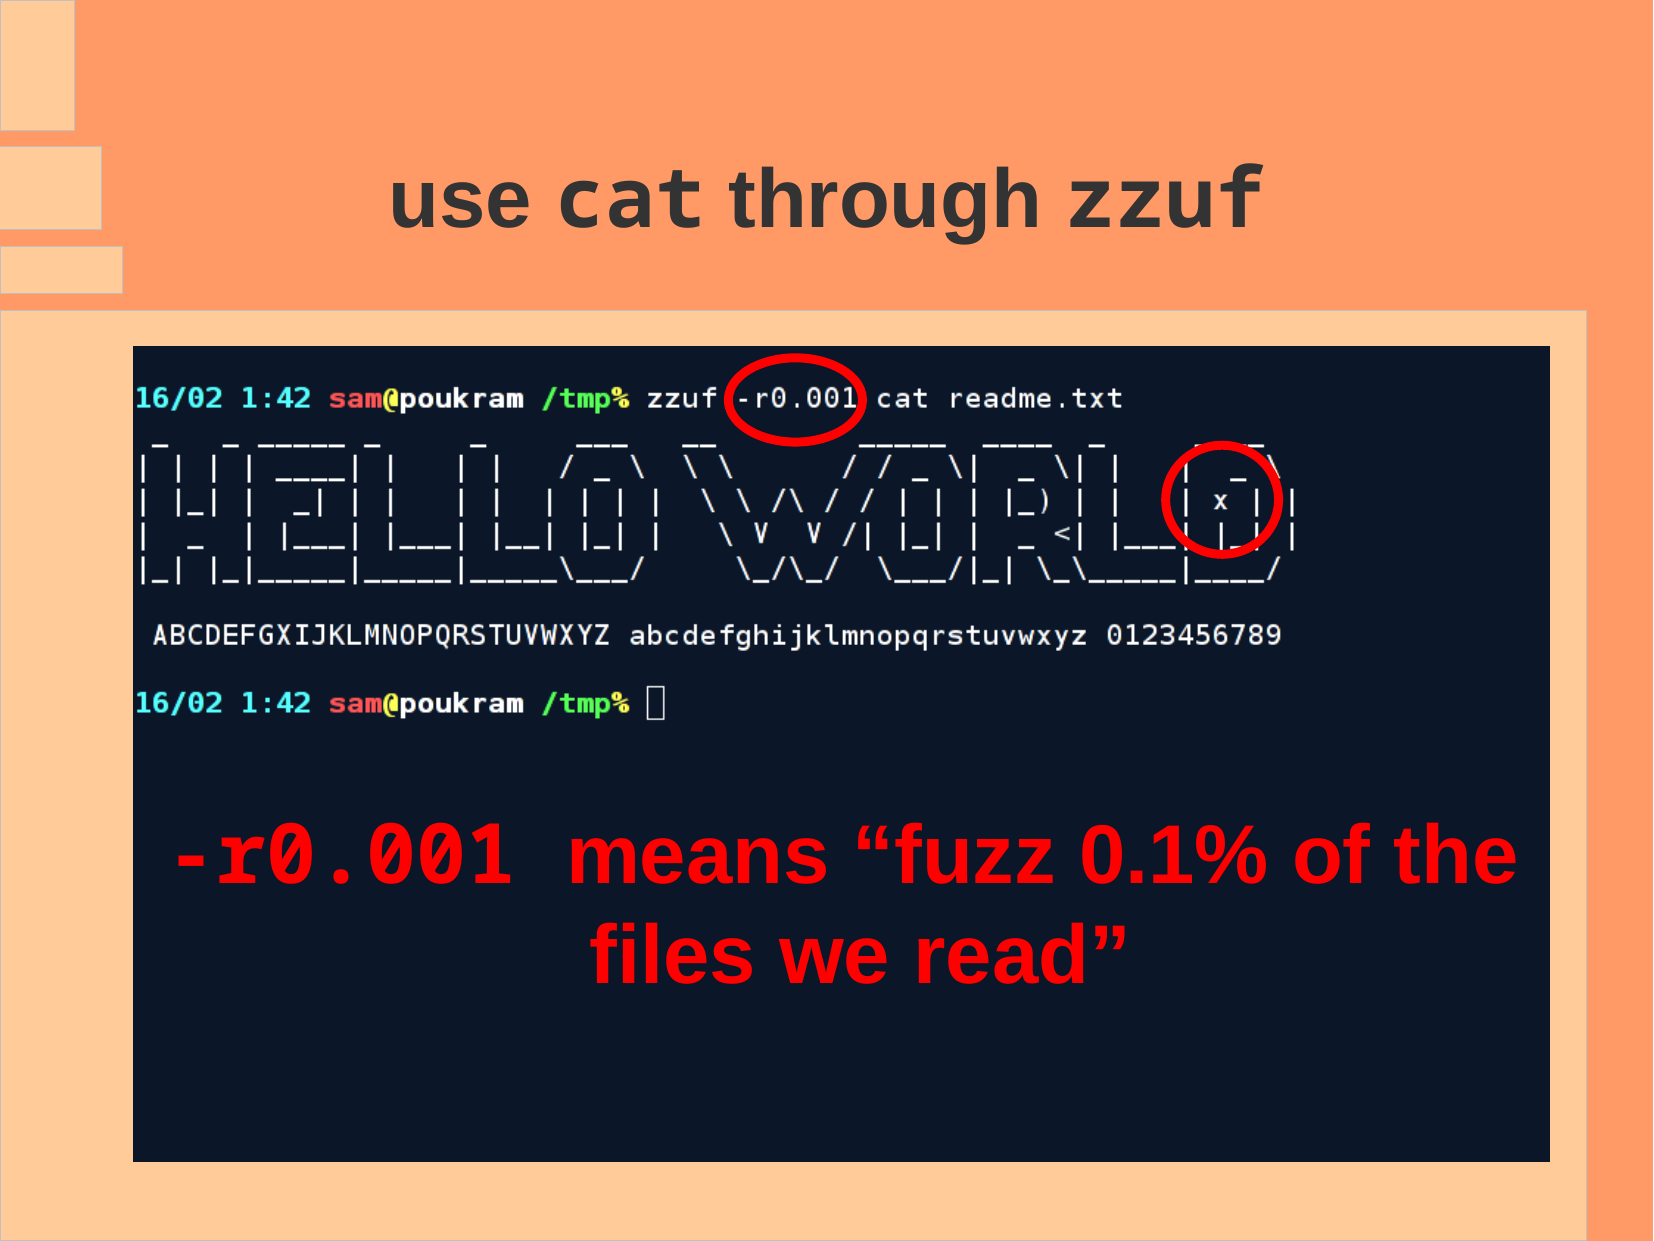

# use cat through zzuf
-r0.001 means “fuzz 0.1% of the files we read”